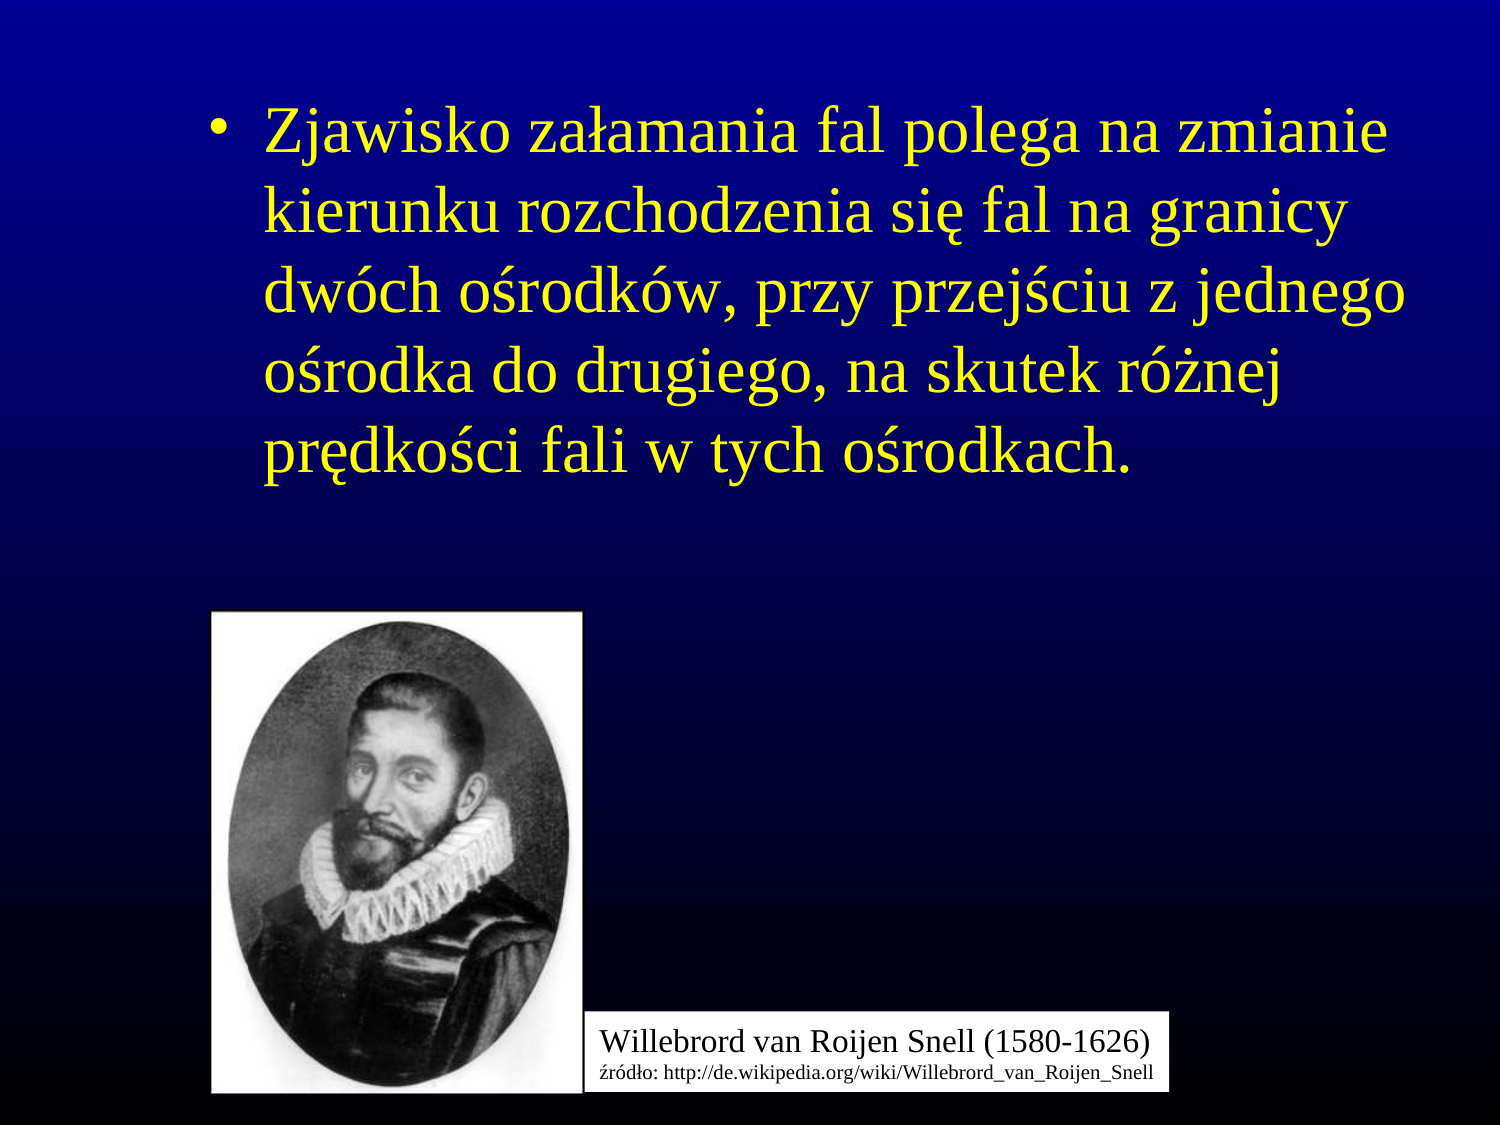

Zjawisko załamania fal polega na zmianie kierunku rozchodzenia się fal na granicy dwóch ośrodków, przy przejściu z jednego ośrodka do drugiego, na skutek różnej prędkości fali w tych ośrodkach.
Willebrord van Roijen Snell (1580-1626)
źródło: http://de.wikipedia.org/wiki/Willebrord_van_Roijen_Snell
Bartosz Jabłonecki